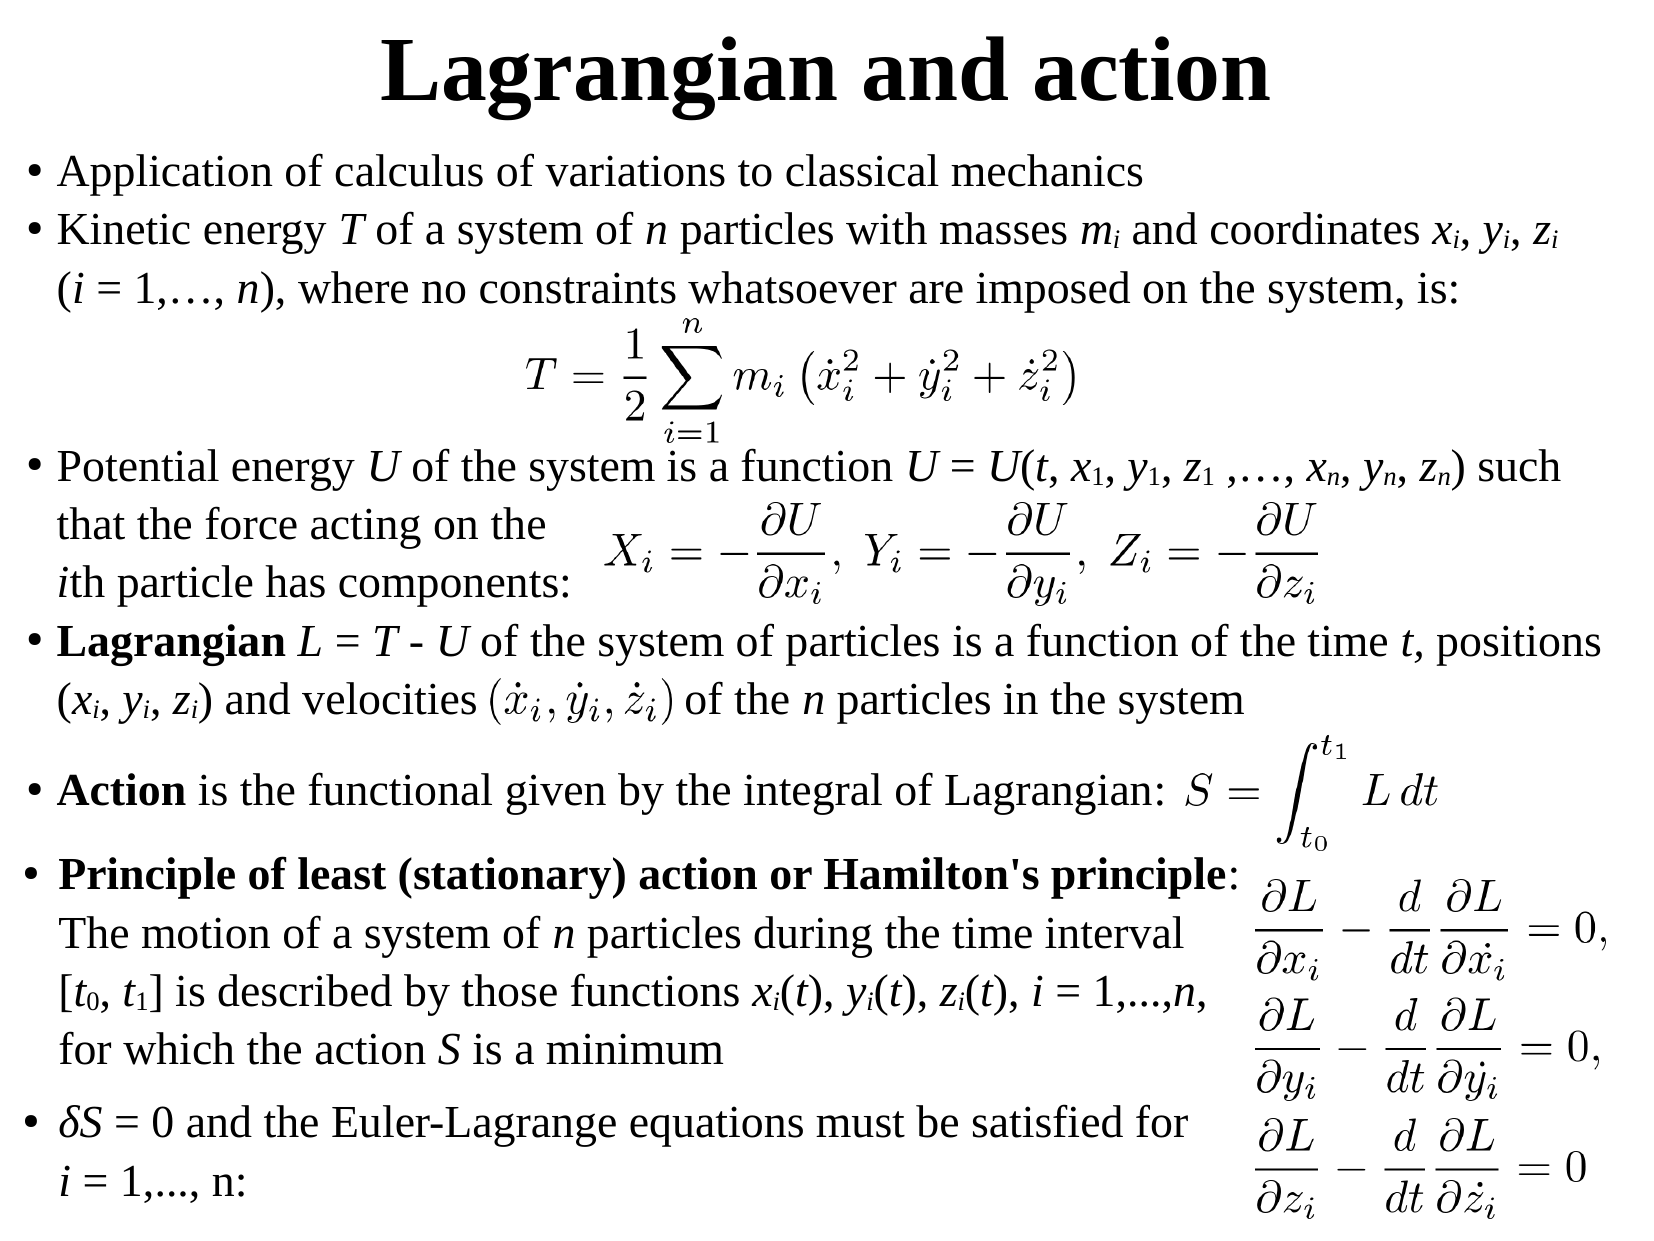

# Lagrangian and action
Application of calculus of variations to classical mechanics
Kinetic energy T of a system of n particles with masses mi and coordinates xi, yi, zi (i = 1,…, n), where no constraints whatsoever are imposed on the system, is:
Potential energy U of the system is a function U = U(t, x1, y1, z1 ,…, xn, yn, zn) such that the force acting on the
ith particle has components:
Lagrangian L = T - U of the system of particles is a function of the time t, positions (xi, yi, zi) and velocities of the n particles in the system
Action is the functional given by the integral of Lagrangian:
Principle of least (stationary) action or Hamilton's principle:
The motion of a system of n particles during the time interval [t0, t1] is described by those functions xi(t), yi(t), zi(t), i = 1,...,n, for which the action S is a minimum
δS = 0 and the Euler-Lagrange equations must be satisfied for i = 1,..., n: